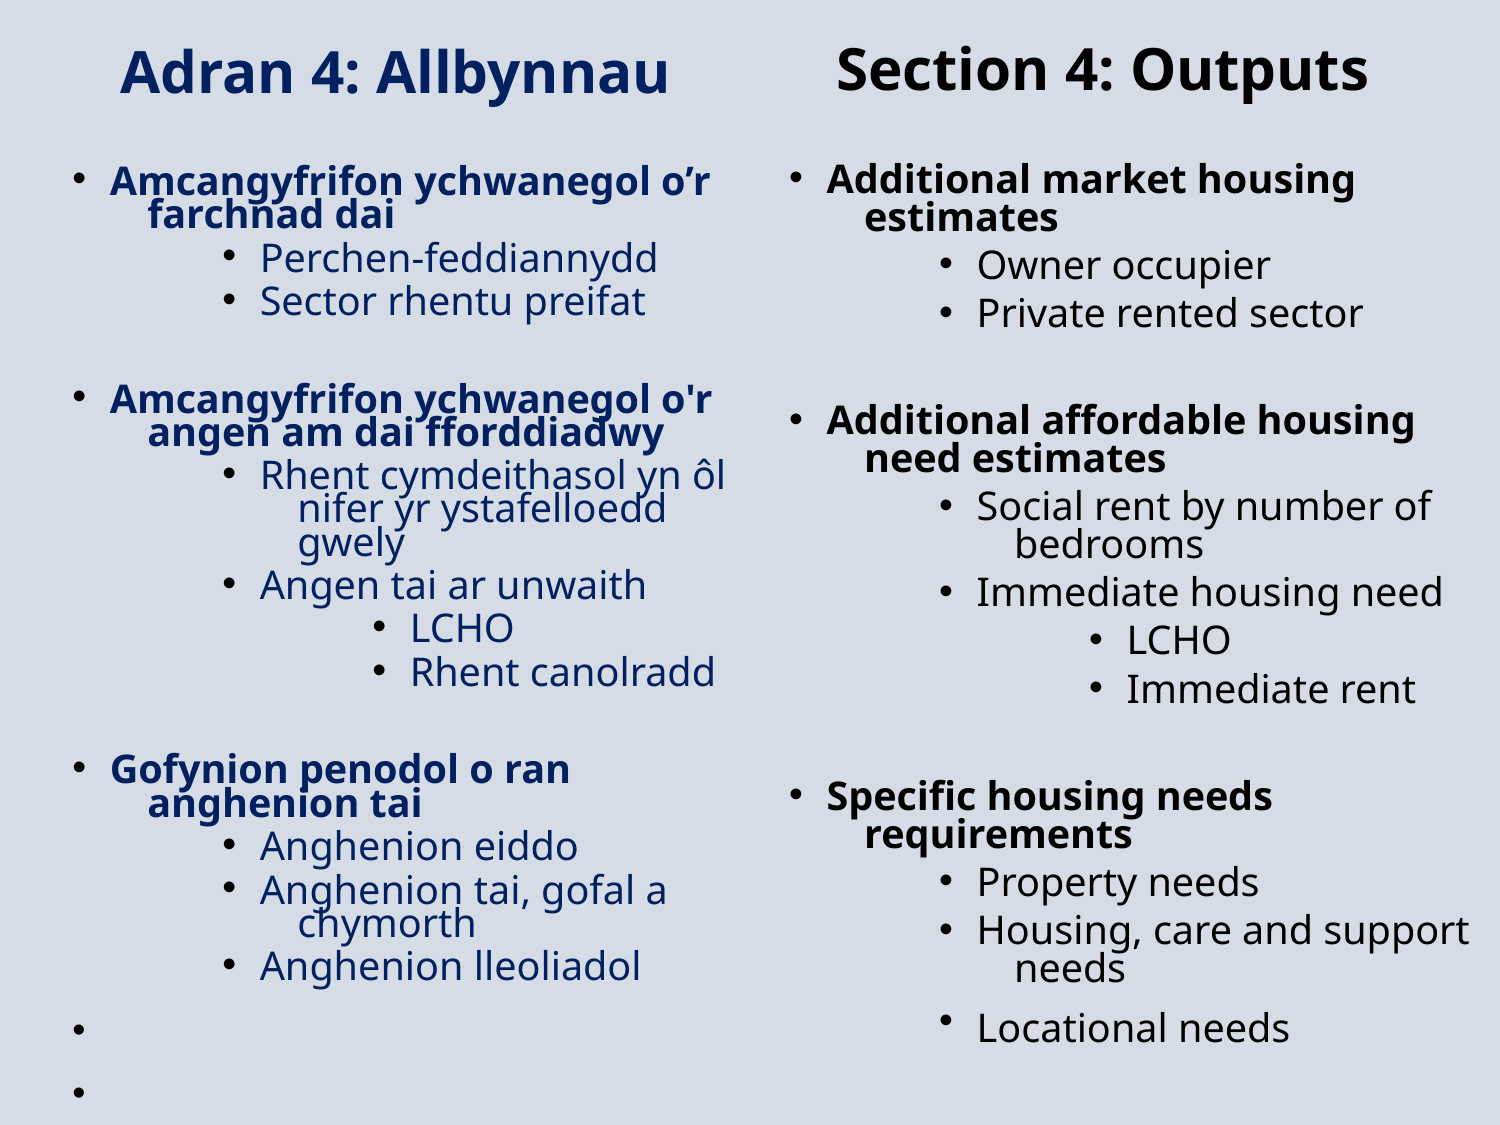

Section 4: Outputs
Adran 4: Allbynnau
Additional market housing estimates
Owner occupier
Private rented sector
Additional affordable housing need estimates
Social rent by number of bedrooms
Immediate housing need
LCHO
Immediate rent
Specific housing needs requirements
Property needs
Housing, care and support needs
Locational needs
# Amcangyfrifon ychwanegol o’r farchnad dai
Perchen-feddiannydd
Sector rhentu preifat
Amcangyfrifon ychwanegol o'r angen am dai fforddiadwy
Rhent cymdeithasol yn ôl nifer yr ystafelloedd gwely
Angen tai ar unwaith
LCHO
Rhent canolradd
Gofynion penodol o ran anghenion tai
Anghenion eiddo
Anghenion tai, gofal a chymorth
Anghenion lleoliadol